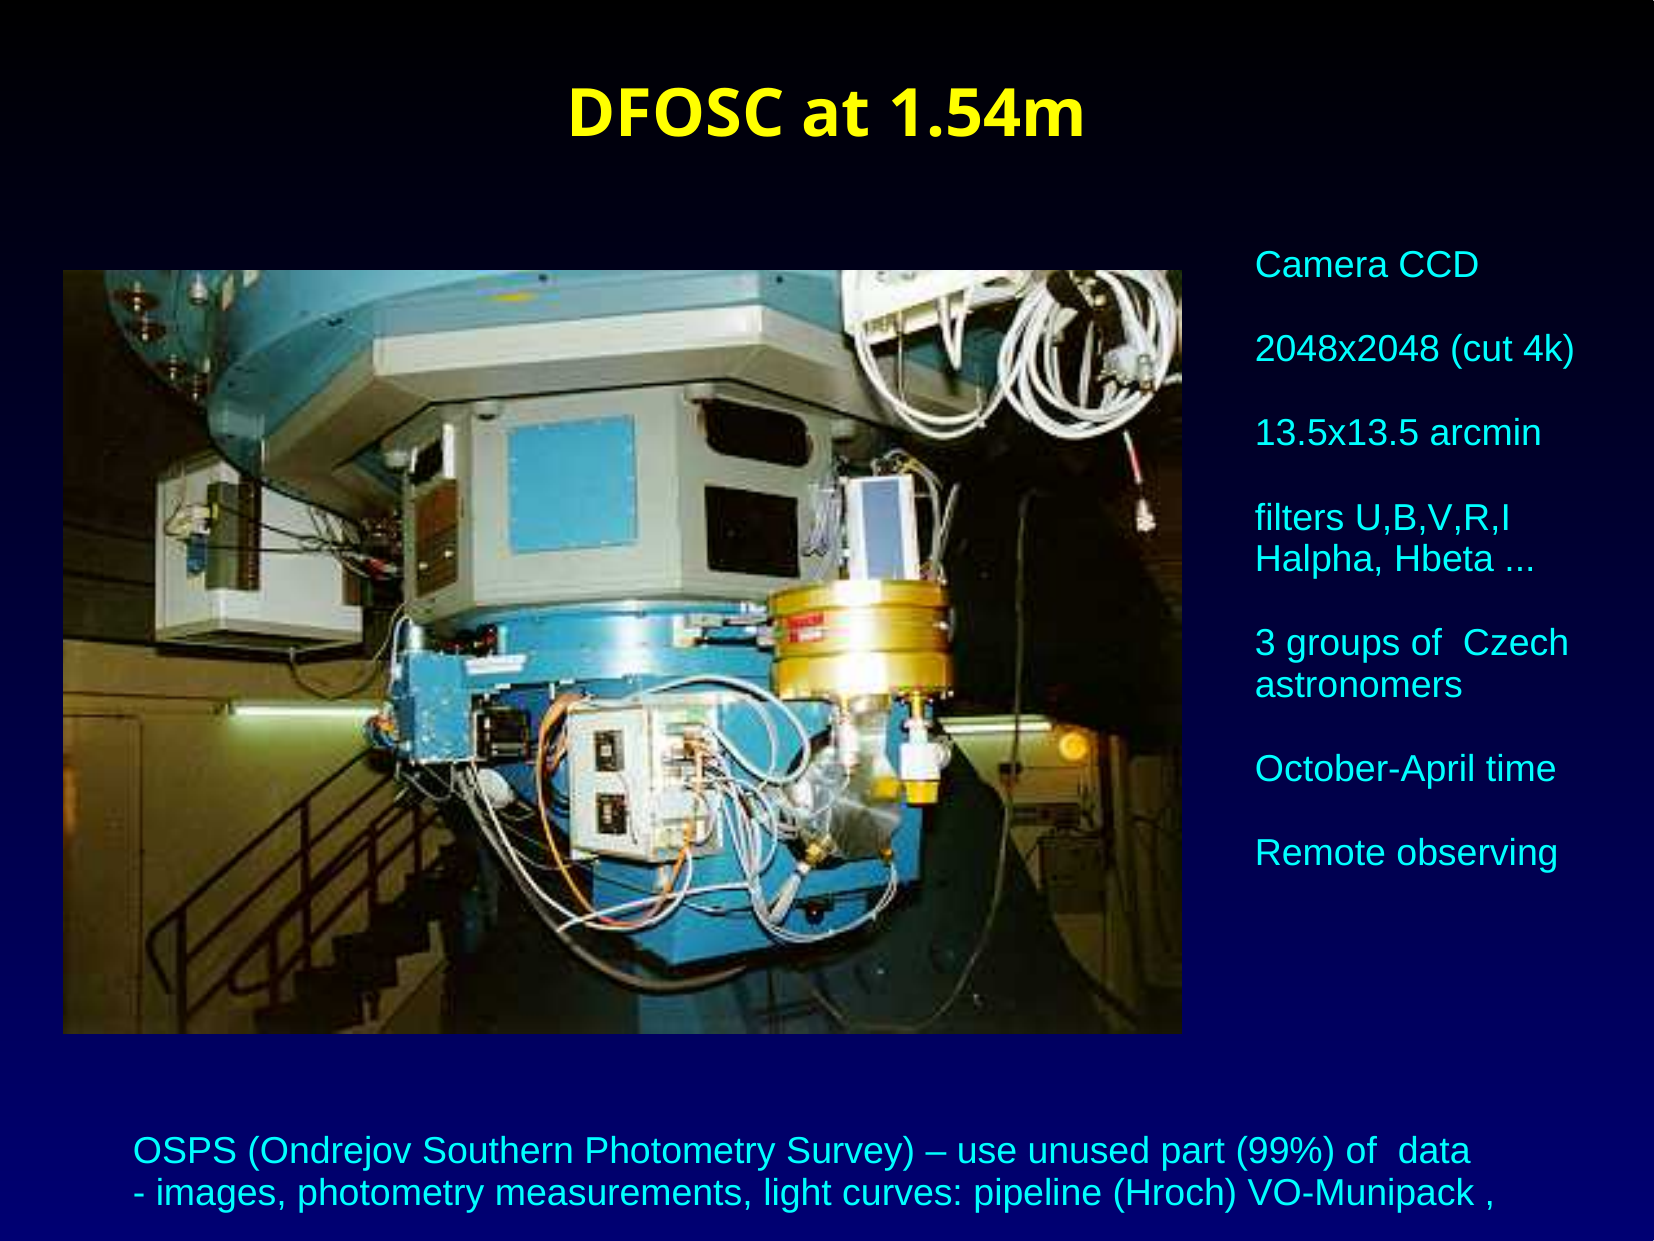

# DFOSC at 1.54m
Camera CCD
2048x2048 (cut 4k)
13.5x13.5 arcmin
filters U,B,V,R,I
Halpha, Hbeta ...
3 groups of Czech astronomers
October-April time
Remote observing
OSPS (Ondrejov Southern Photometry Survey) – use unused part (99%) of data
- images, photometry measurements, light curves: pipeline (Hroch) VO-Munipack ,